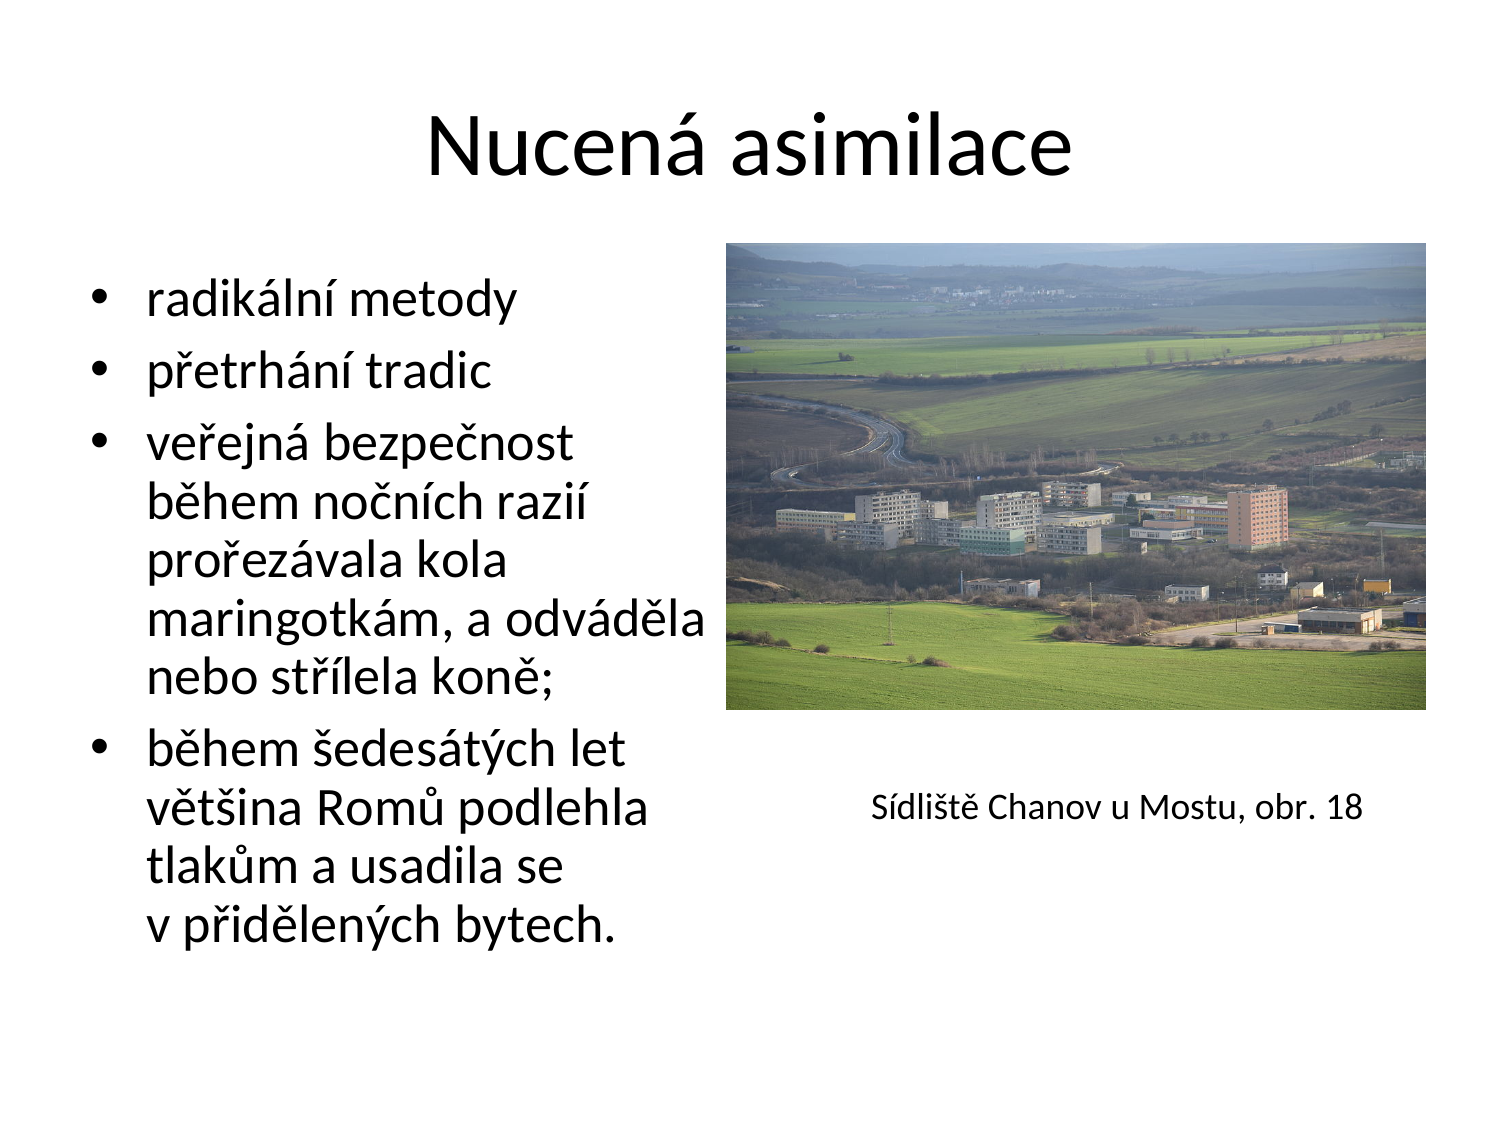

# Nucená asimilace
radikální metody
přetrhání tradic
veřejná bezpečnost během nočních razií prořezávala kola maringotkám, a odváděla nebo střílela koně;
během šedesátých let většina Romů podlehla tlakům a usadila se
v přidělených bytech.
Sídliště Chanov u Mostu, obr. 18